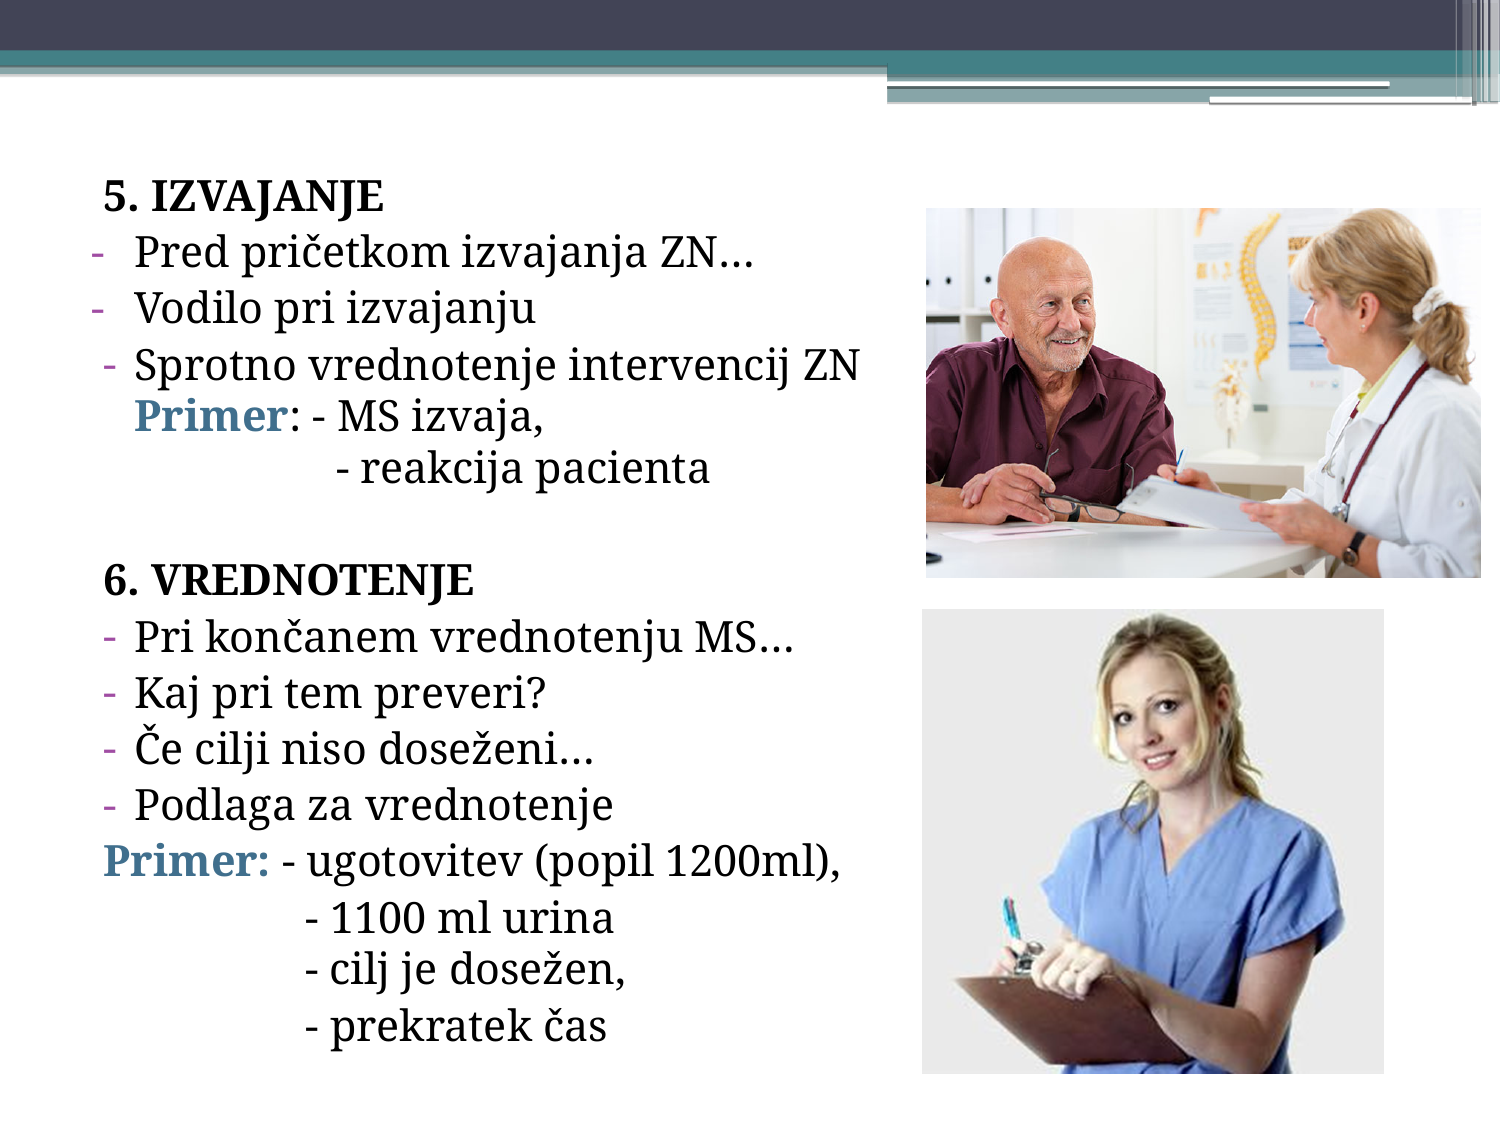

# 5. IZVAJANJE
Pred pričetkom izvajanja ZN…
Vodilo pri izvajanju
Sprotno vrednotenje intervencij ZN
Primer: - MS izvaja,
 - reakcija pacienta
6. VREDNOTENJE
Pri končanem vrednotenju MS…
Kaj pri tem preveri?
Če cilji niso doseženi…
Podlaga za vrednotenje
Primer: - ugotovitev (popil 1200ml),
 - 1100 ml urina
 - cilj je dosežen,
 - prekratek čas